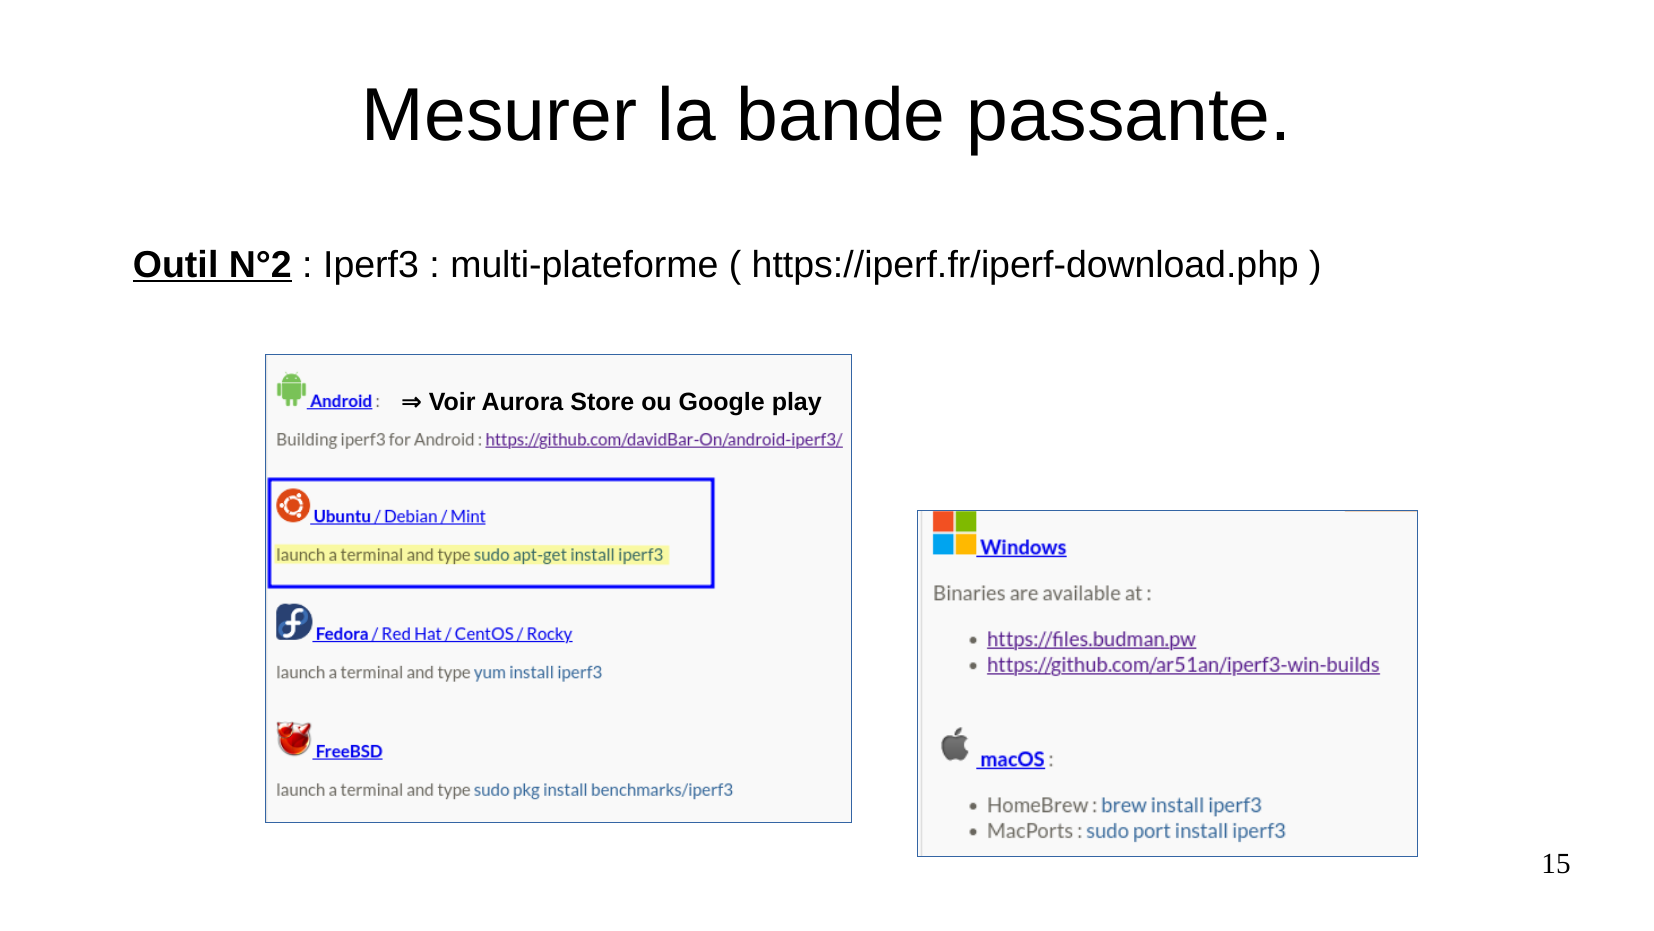

# Mesurer la bande passante.
Outil N°2 : Iperf3 : multi-plateforme ( https://iperf.fr/iperf-download.php )
⇒ Voir Aurora Store ou Google play
15